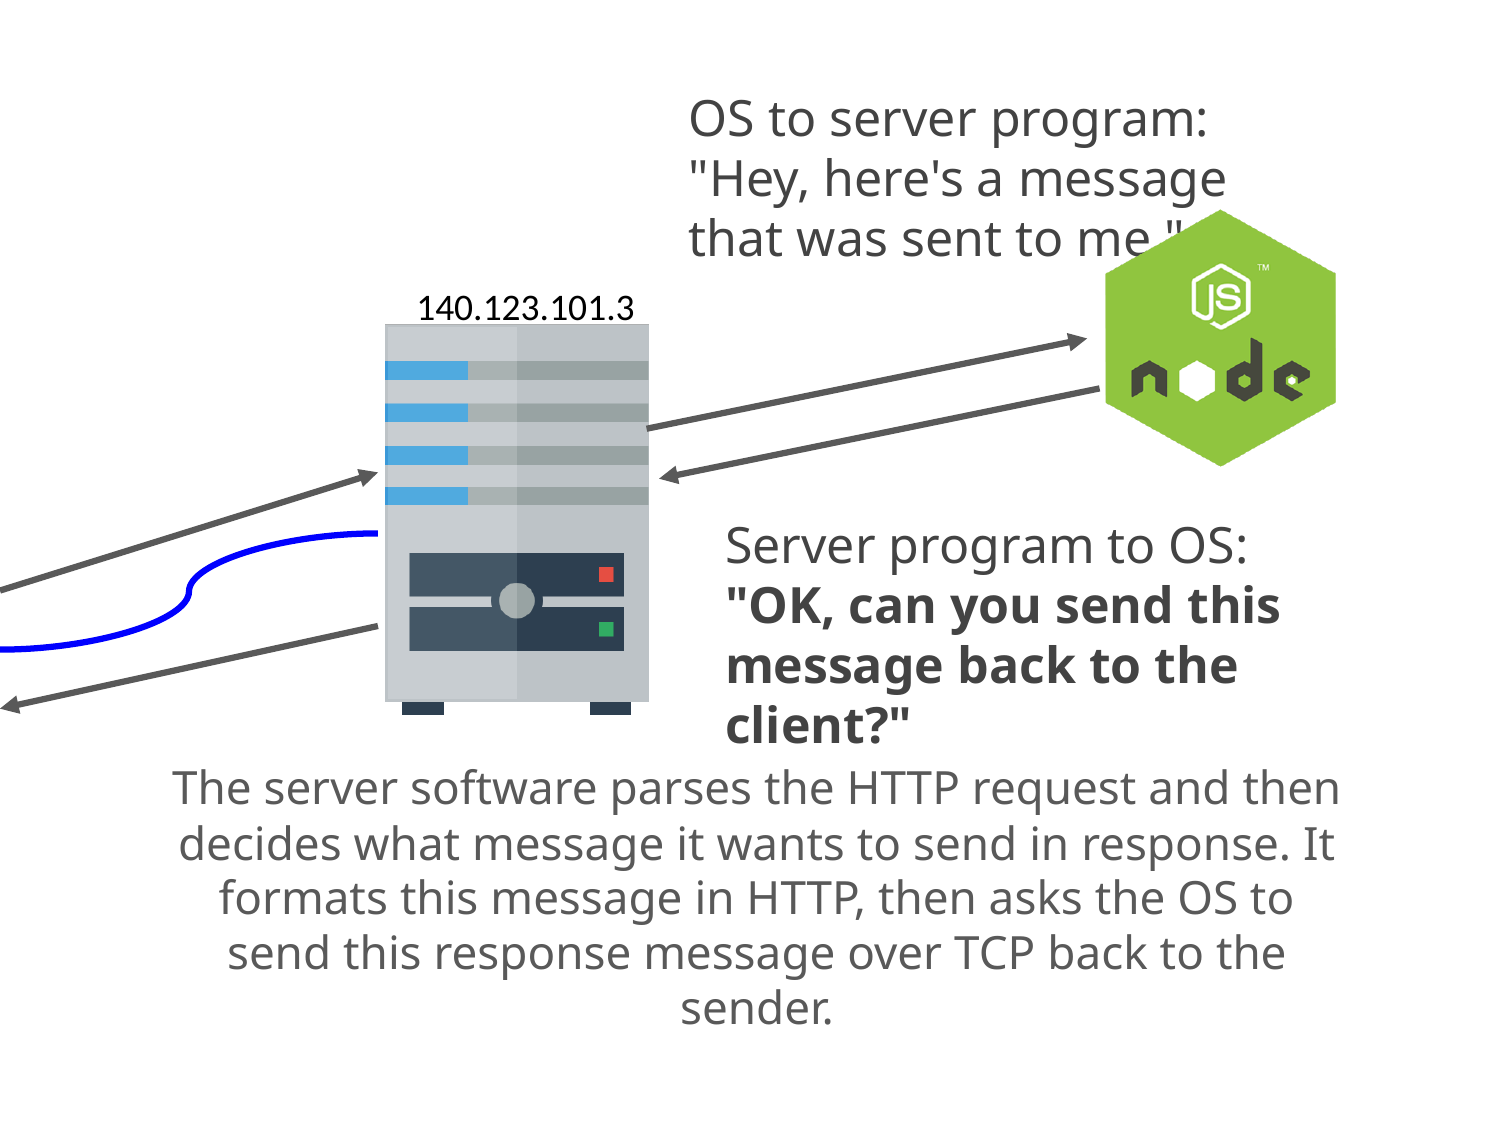

OS to server program:
"Hey, here's a message that was sent to me."
140.123.101.3
Server program to OS:
"OK, can you send this message back to the client?"
# The server software parses the HTTP request and then decides what message it wants to send in response. It formats this message in HTTP, then asks the OS to send this response message over TCP back to the sender.